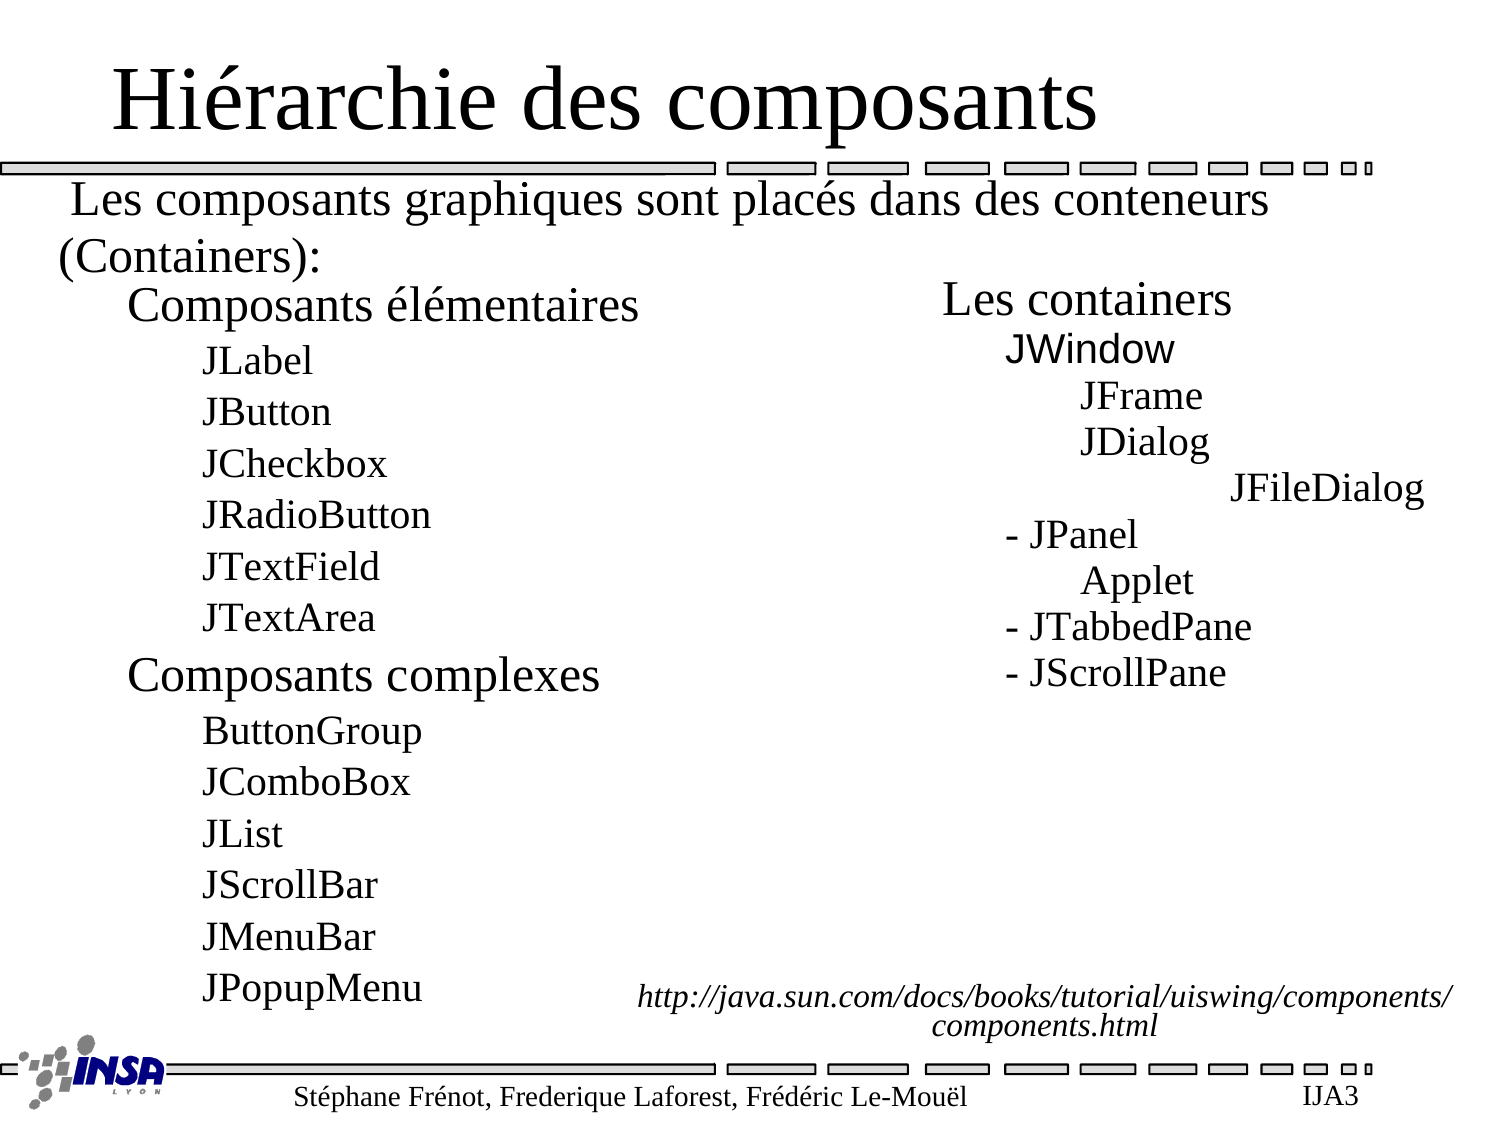

# Hiérarchie des composants
 Les composants graphiques sont placés dans des conteneurs
(Containers):
 Les containers
JWindow
	JFrame
	JDialog
		JFileDialog
- JPanel
	Applet
- JTabbedPane
- JScrollPane
Composants élémentaires
JLabel
JButton
JCheckbox
JRadioButton
JTextField
JTextArea
Composants complexes
ButtonGroup
JComboBox
JList
JScrollBar
JMenuBar
JPopupMenu
http://java.sun.com/docs/books/tutorial/uiswing/components/components.html